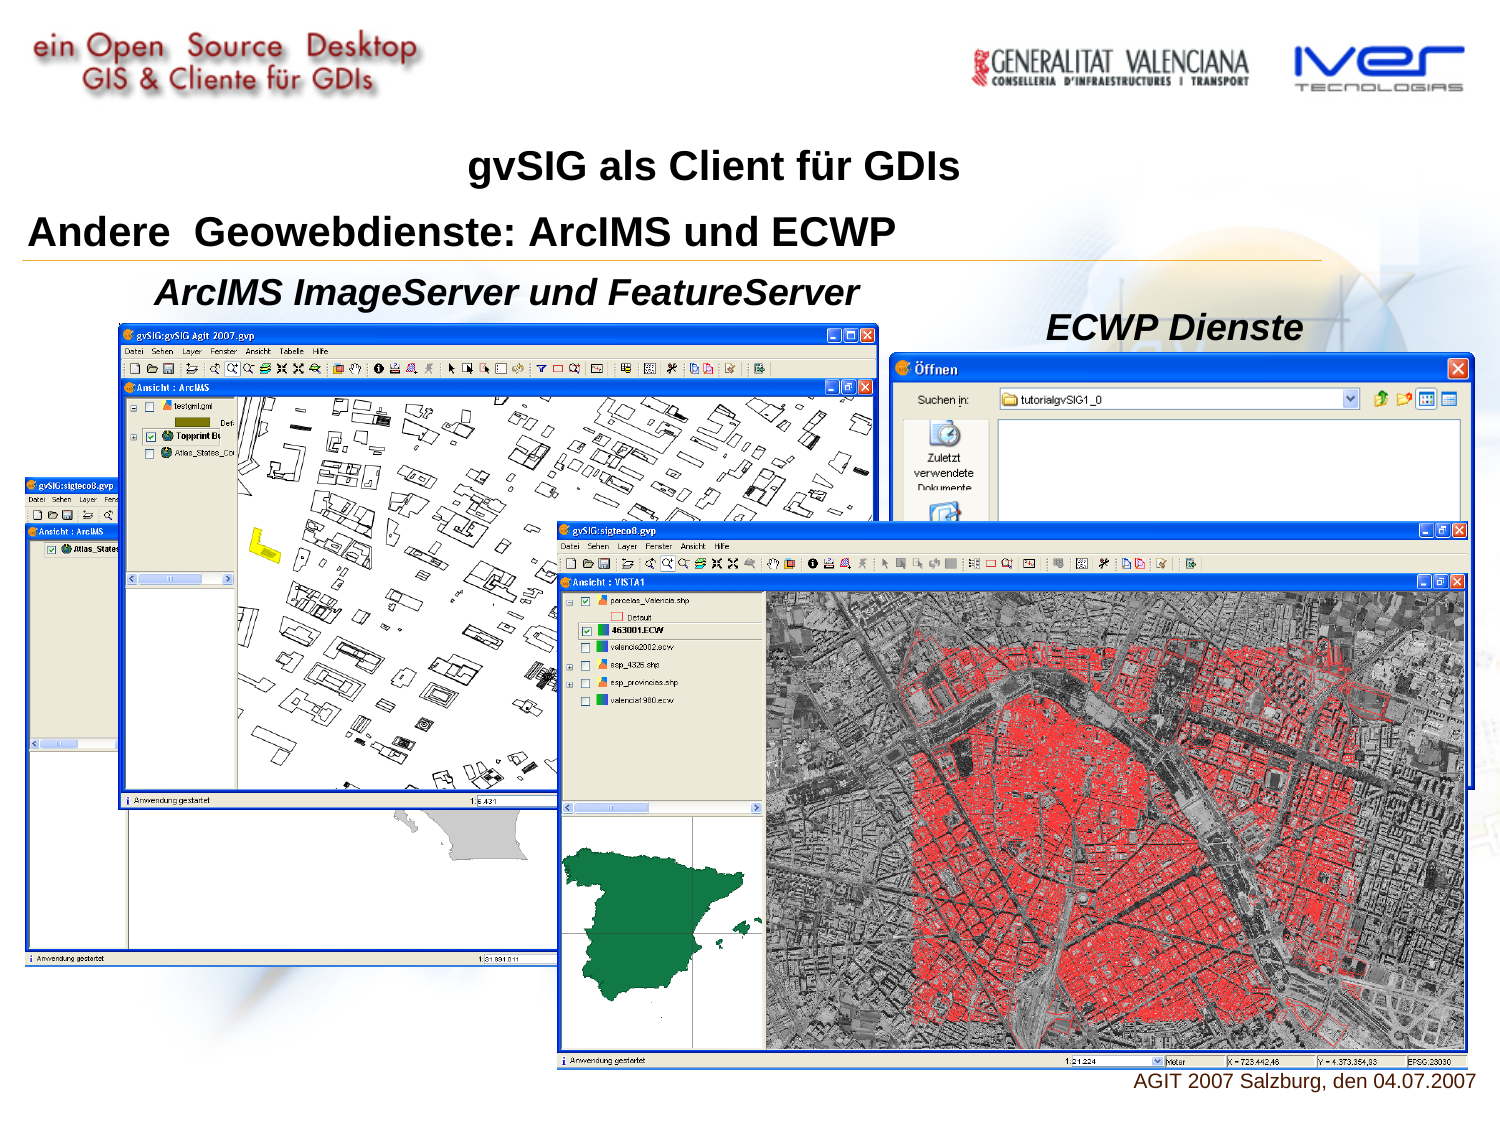

gvSIG als Client für GDIs
Andere Geowebdienste: ArcIMS und ECWP
ArcIMS ImageServer und FeatureServer
ECWP Dienste
AGIT 2007 Salzburg, den 04.07.2007